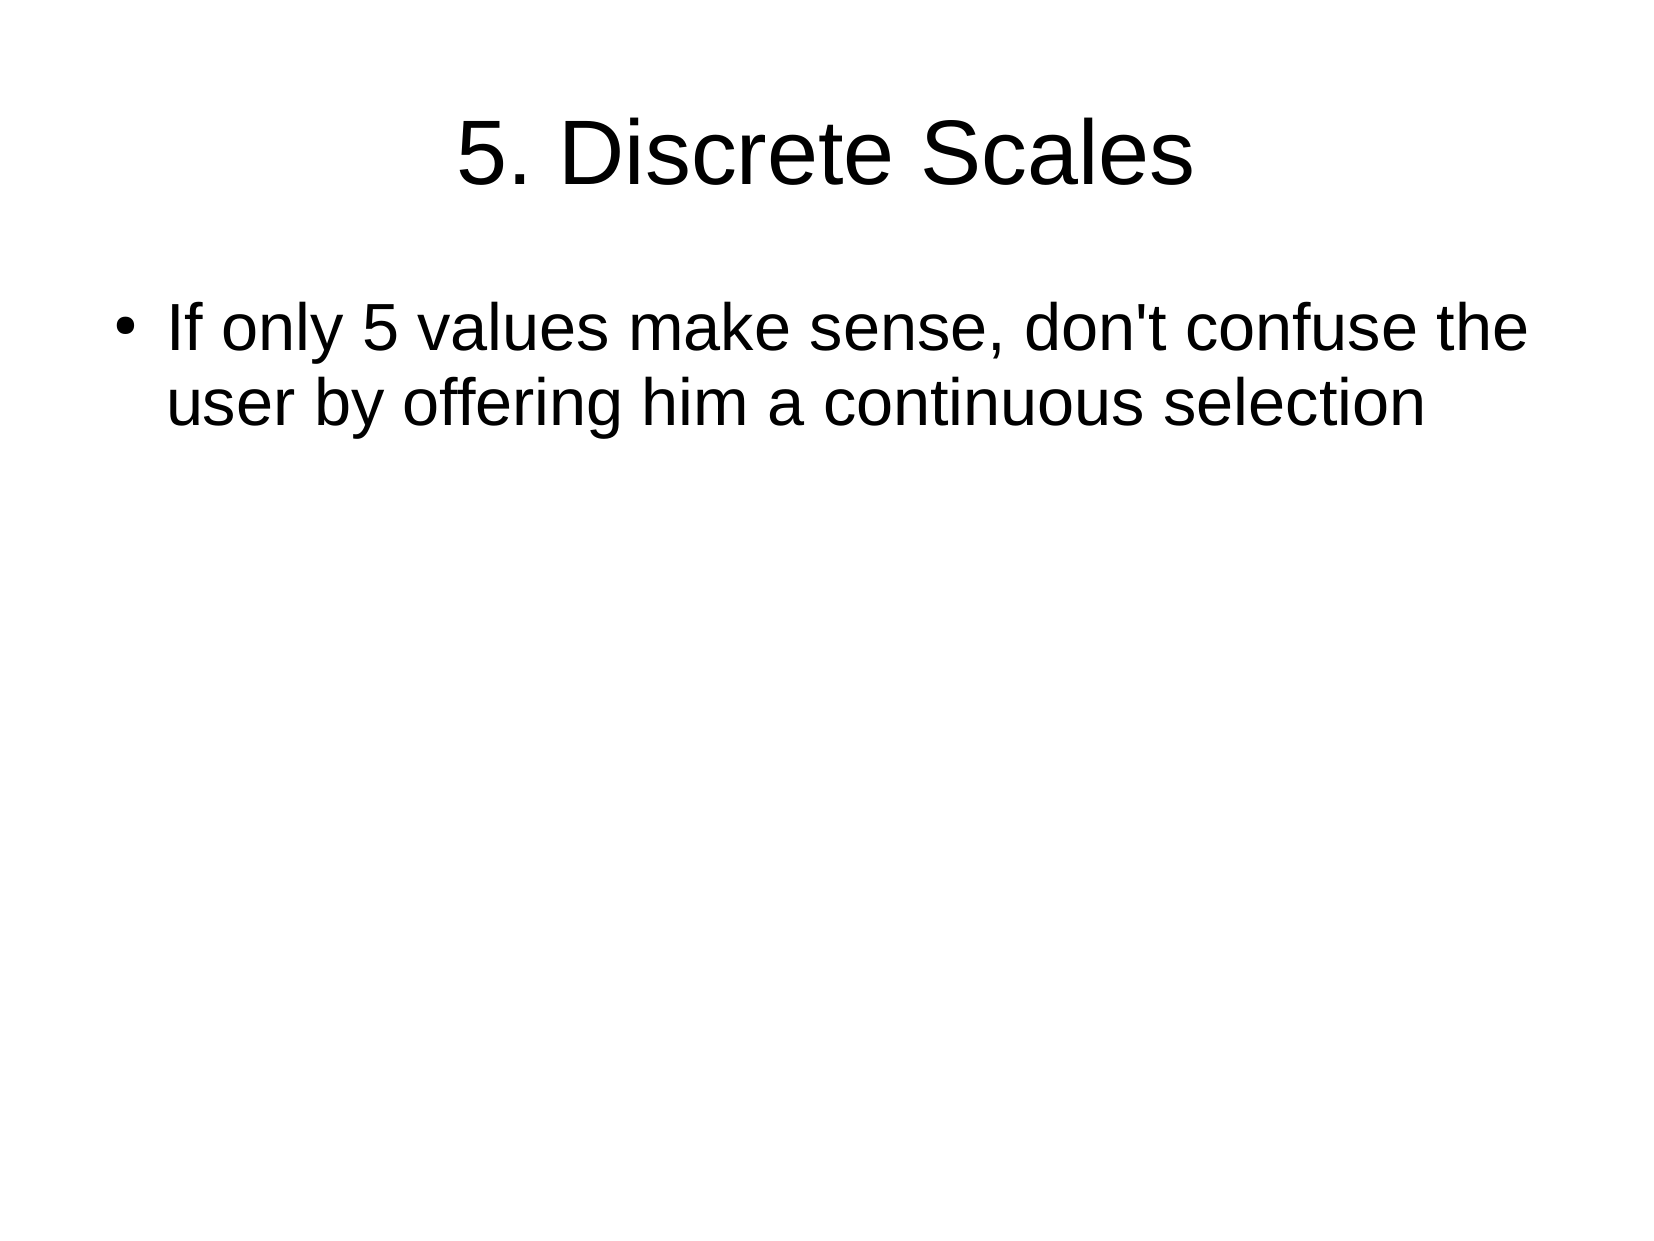

# 5. Discrete Scales
If only 5 values make sense, don't confuse the user by offering him a continuous selection